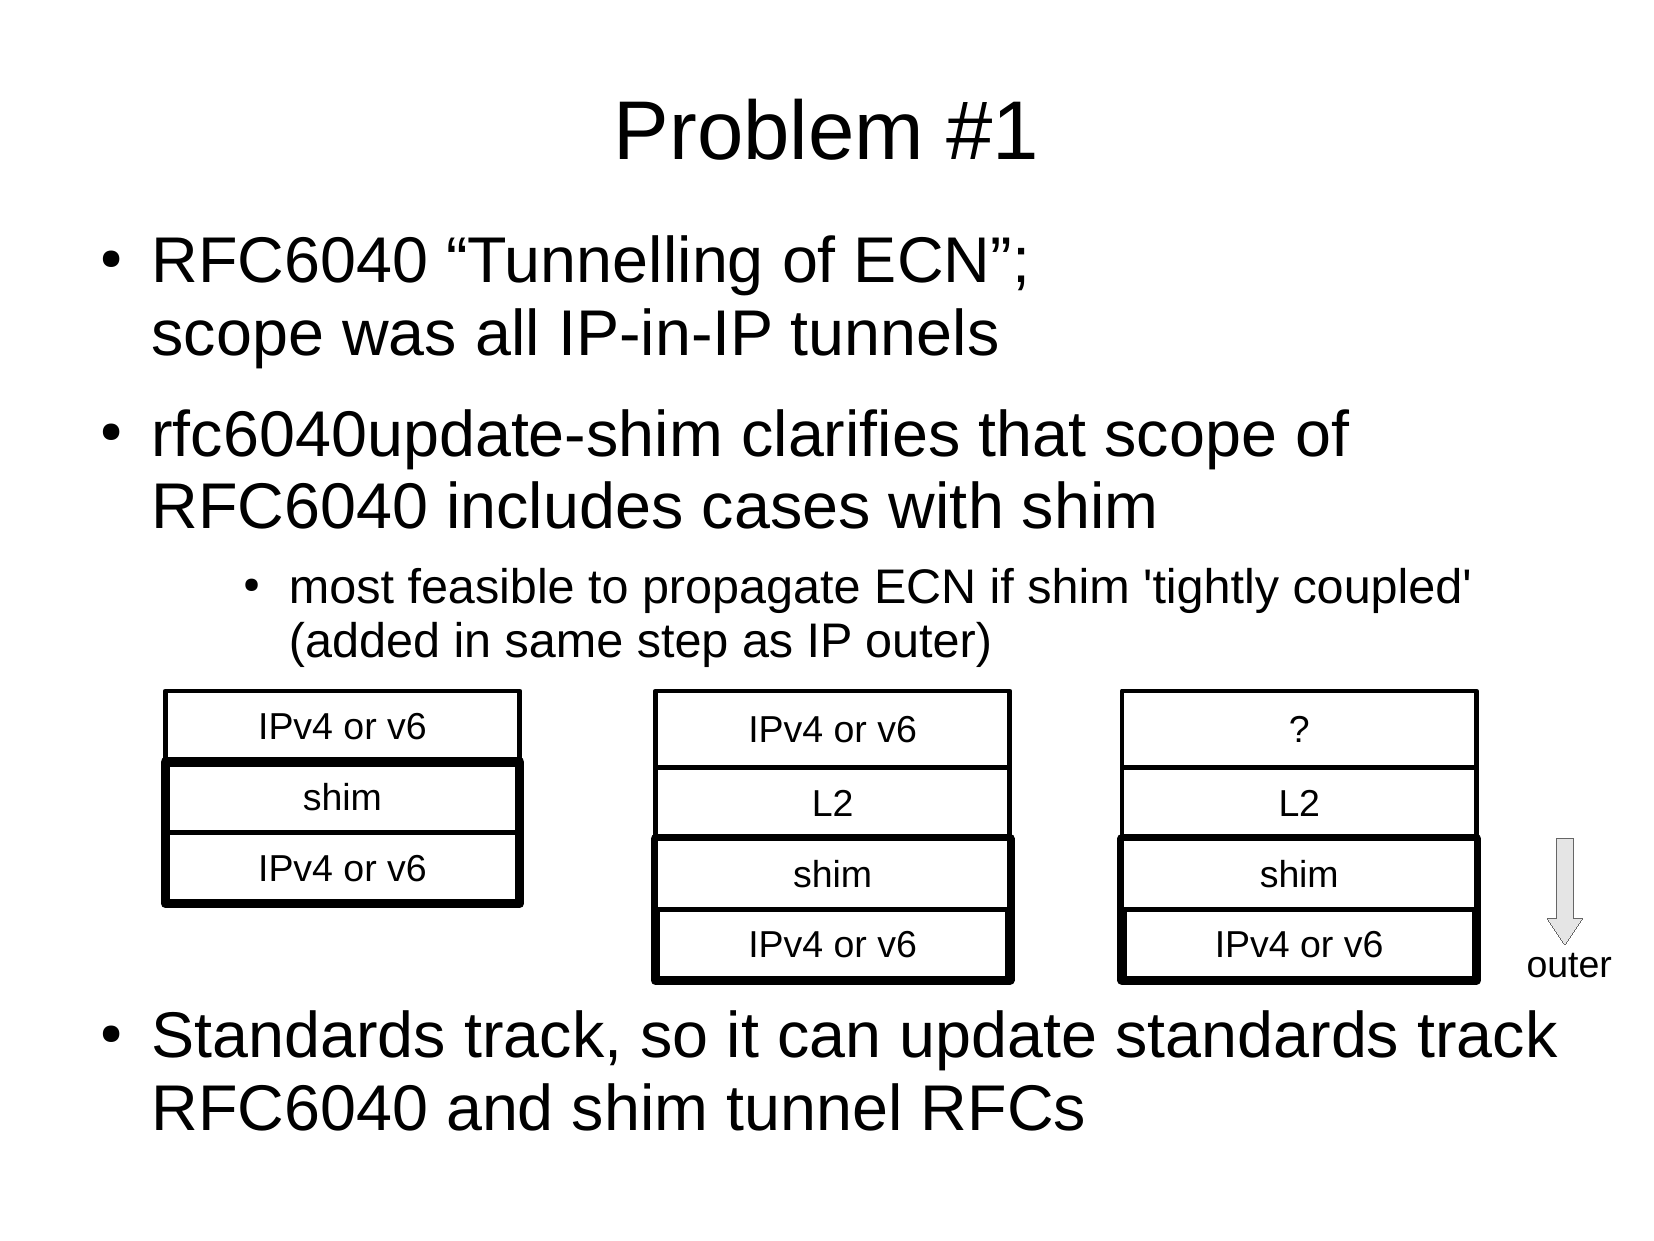

# Problem #1
RFC6040 “Tunnelling of ECN”;
scope was all IP-in-IP tunnels
rfc6040update-shim clarifies that scope of RFC6040 includes cases with shim
most feasible to propagate ECN if shim 'tightly coupled'
(added in same step as IP outer)
Standards track, so it can update standards track RFC6040 and shim tunnel RFCs
IPv4 or v6
IPv4 or v6
?
shim
L2
L2
IPv4 or v6
shim
shim
IPv4 or v6
IPv4 or v6
outer